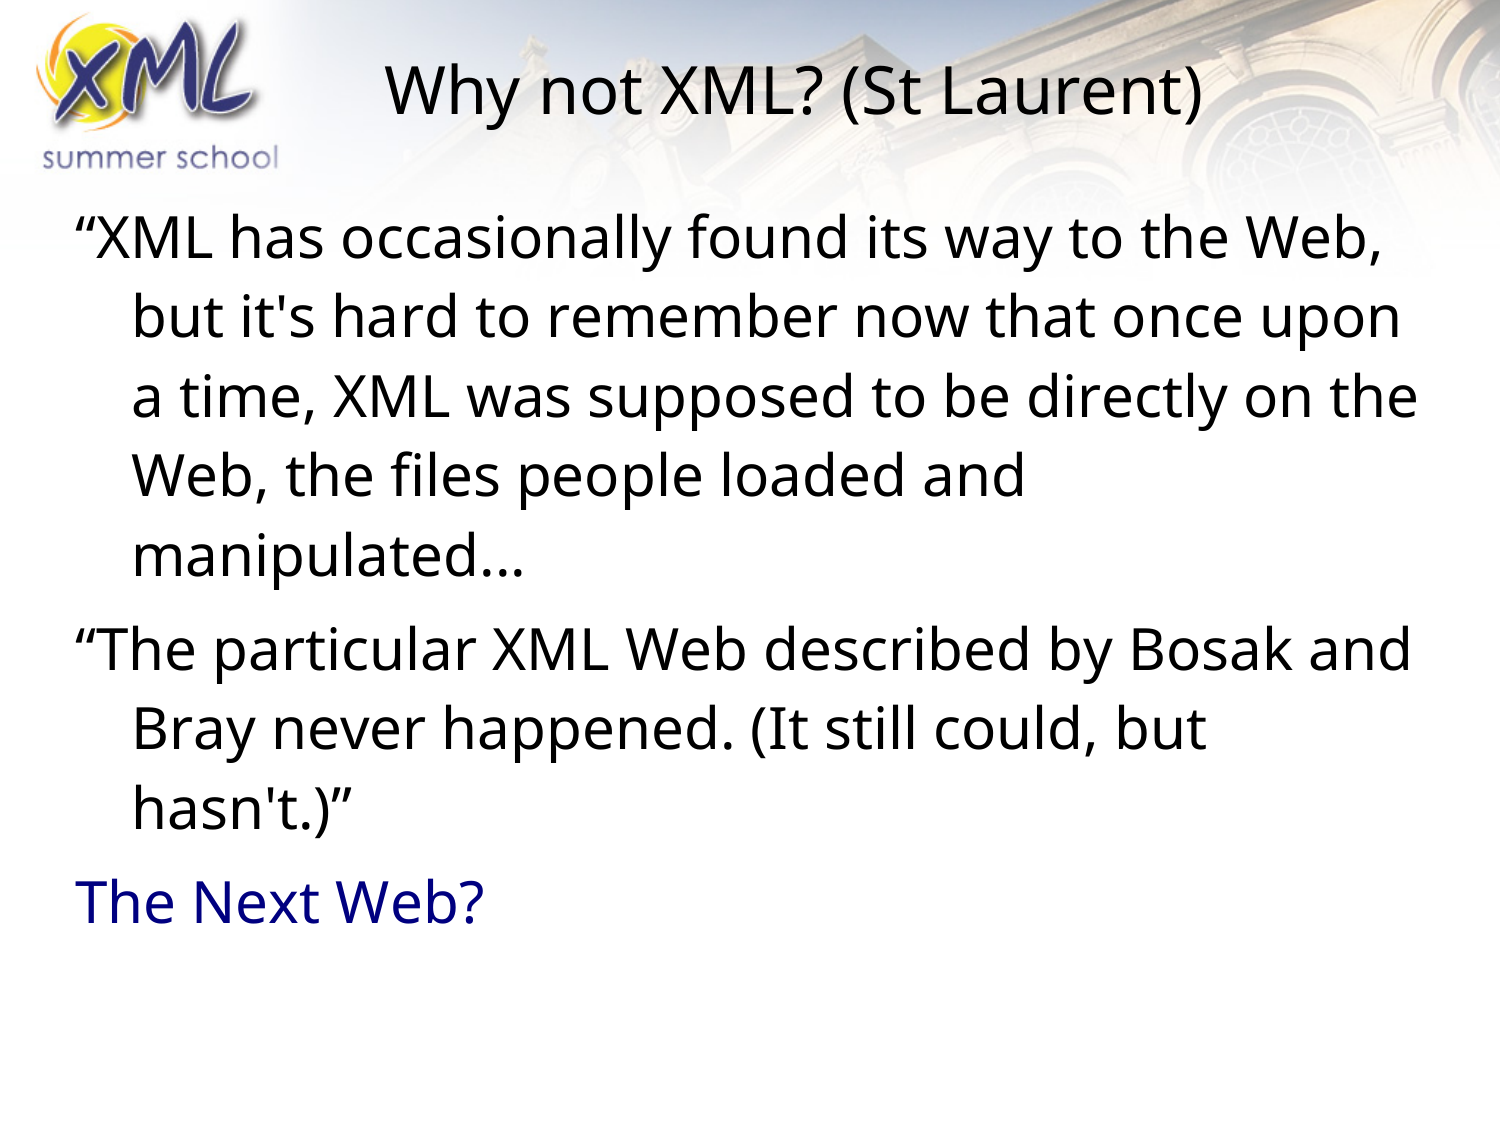

# Why not XML? (St Laurent)
“XML has occasionally found its way to the Web, but it's hard to remember now that once upon a time, XML was supposed to be directly on the Web, the files people loaded and manipulated...
“The particular XML Web described by Bosak and Bray never happened. (It still could, but hasn't.)”
The Next Web?